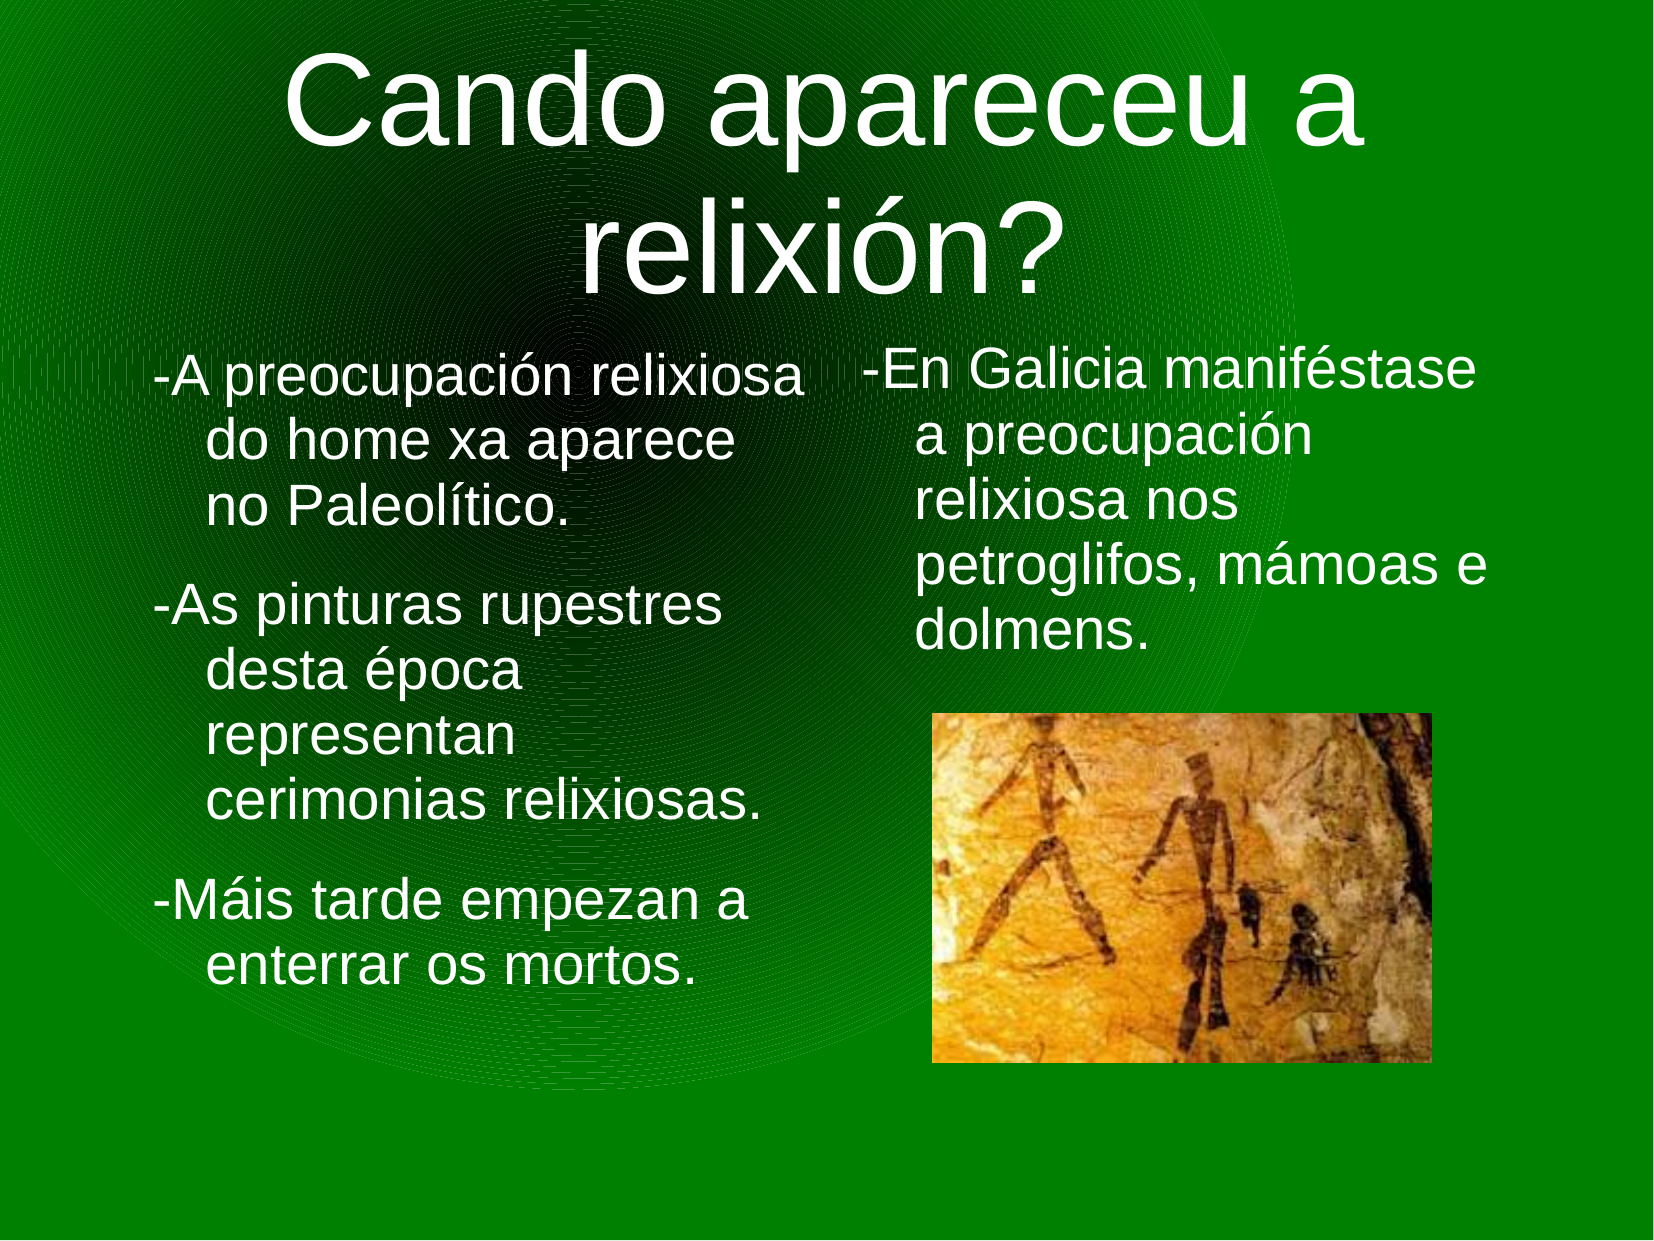

# Cando apareceu a relixión?
-En Galicia maniféstase a preocupación relixiosa nos petroglifos, mámoas e dolmens.
-A preocupación relixiosa do home xa aparece no Paleolítico.
-As pinturas rupestres desta época representan cerimonias relixiosas.
-Máis tarde empezan a enterrar os mortos.